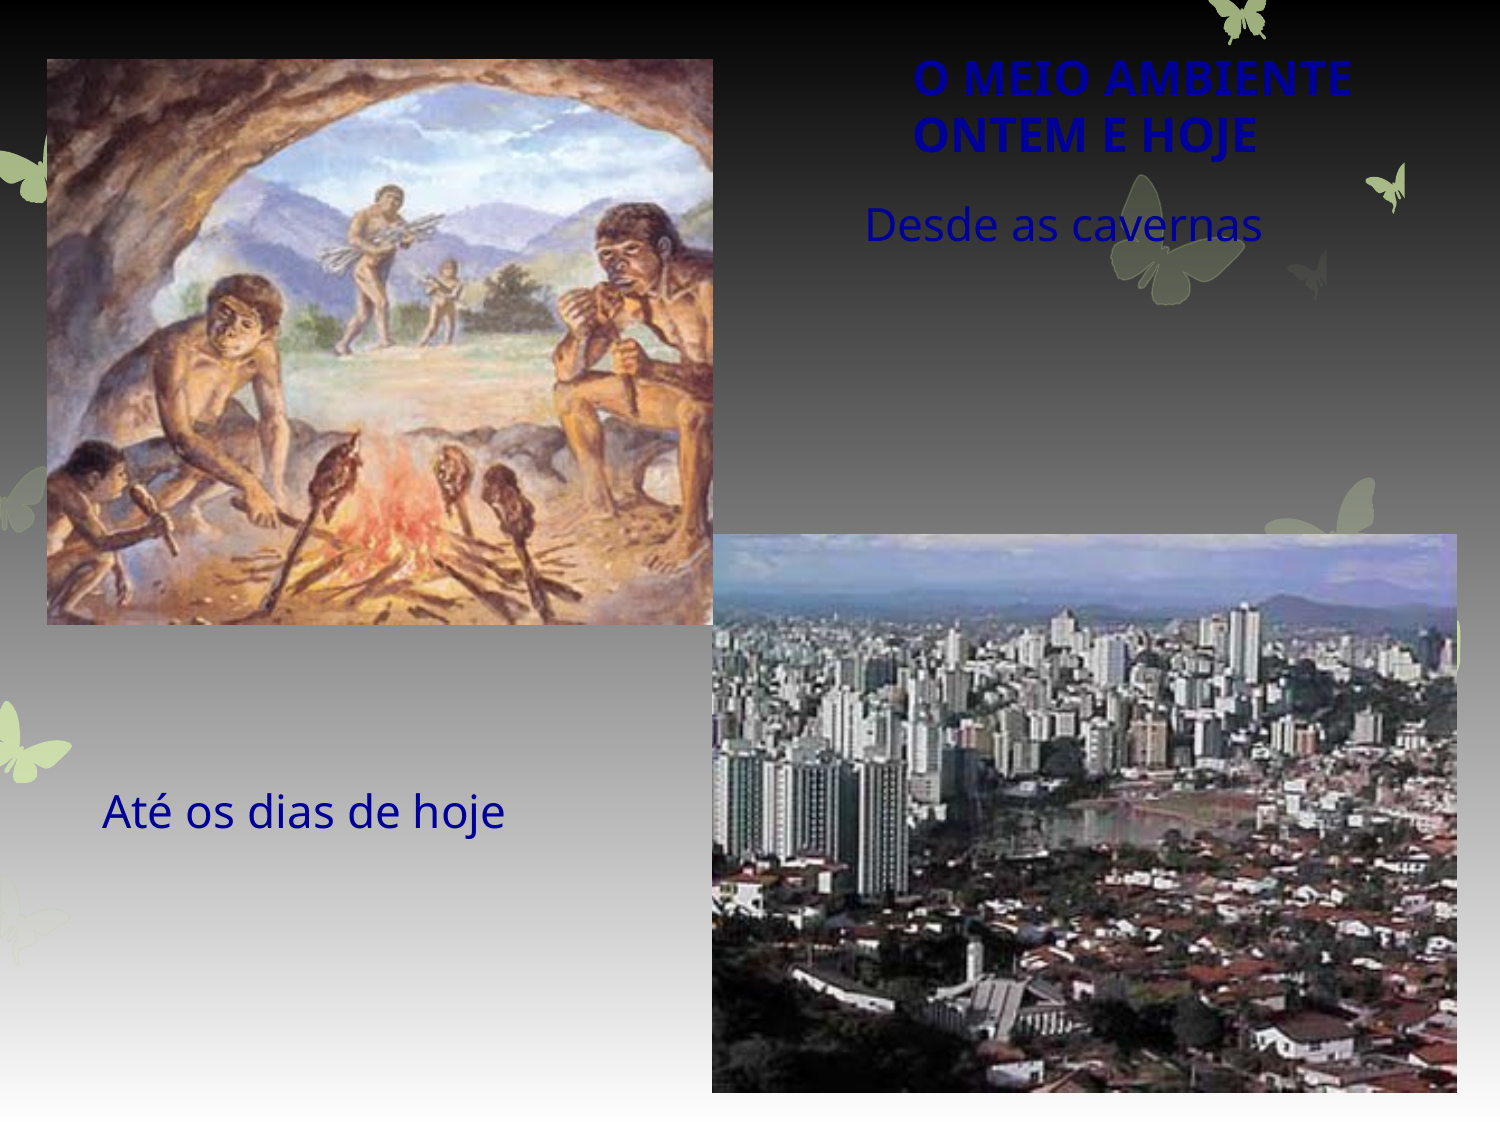

O MEIO AMBIENTE
ONTEM E HOJE
Desde as cavernas
Até os dias de hoje